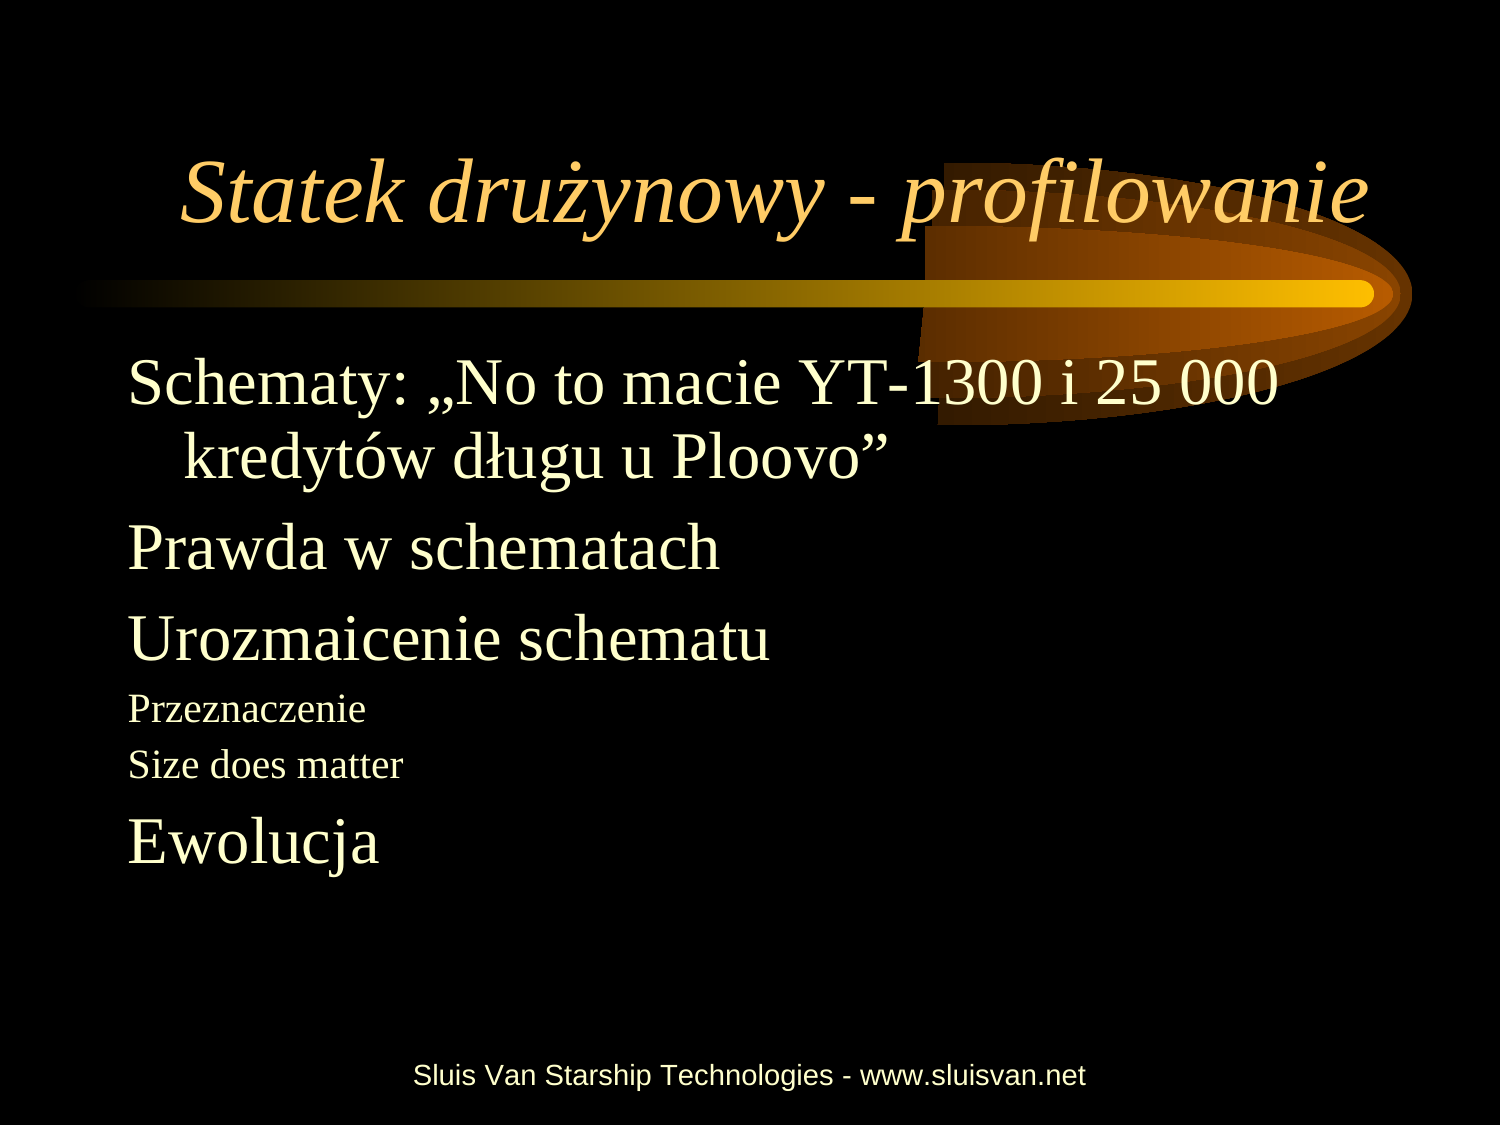

# Statek drużynowy - profilowanie
Schematy: „No to macie YT-1300 i 25 000 kredytów długu u Ploovo”
Prawda w schematach
Urozmaicenie schematu
Przeznaczenie
Size does matter
Ewolucja
Sluis Van Starship Technologies - www.sluisvan.net